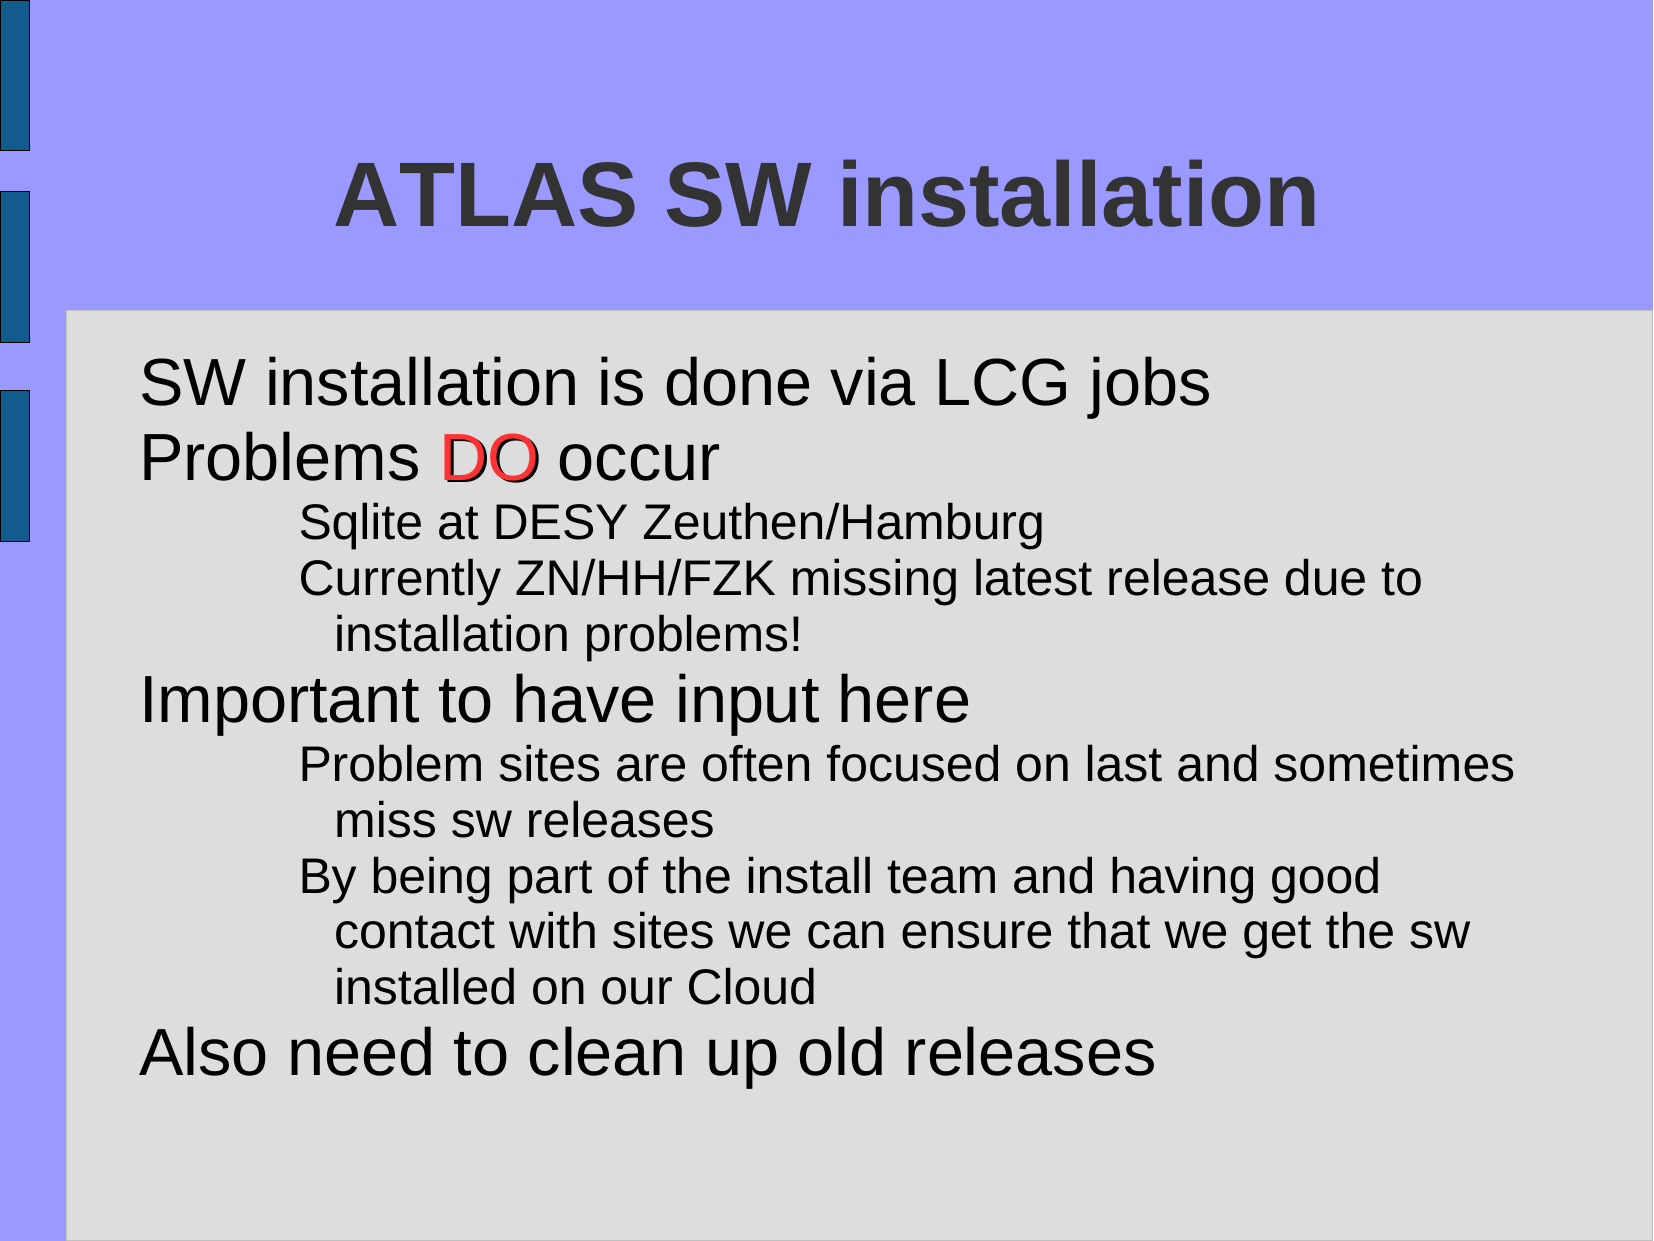

# ATLAS SW installation
SW installation is done via LCG jobs
Problems DO occur
Sqlite at DESY Zeuthen/Hamburg
Currently ZN/HH/FZK missing latest release due to installation problems!
Important to have input here
Problem sites are often focused on last and sometimes miss sw releases
By being part of the install team and having good contact with sites we can ensure that we get the sw installed on our Cloud
Also need to clean up old releases